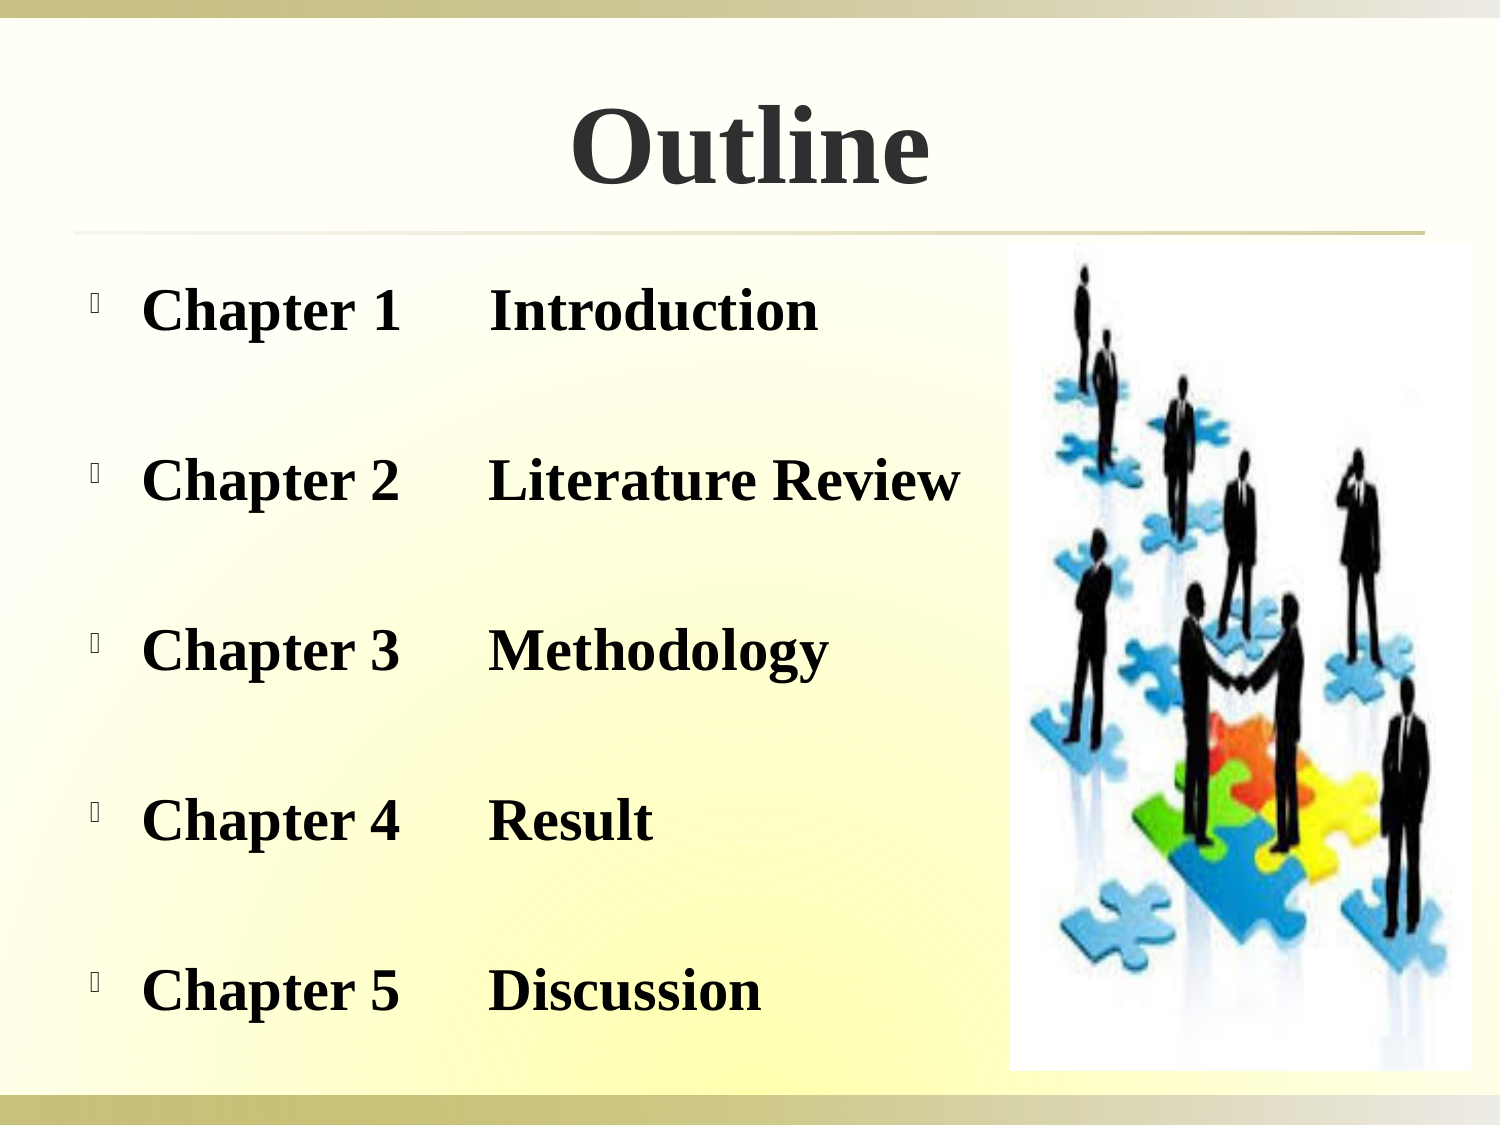

# Outline
Chapter 1　Introduction
Chapter 2　Literature Review
Chapter 3　Methodology
Chapter 4　Result
Chapter 5　Discussion